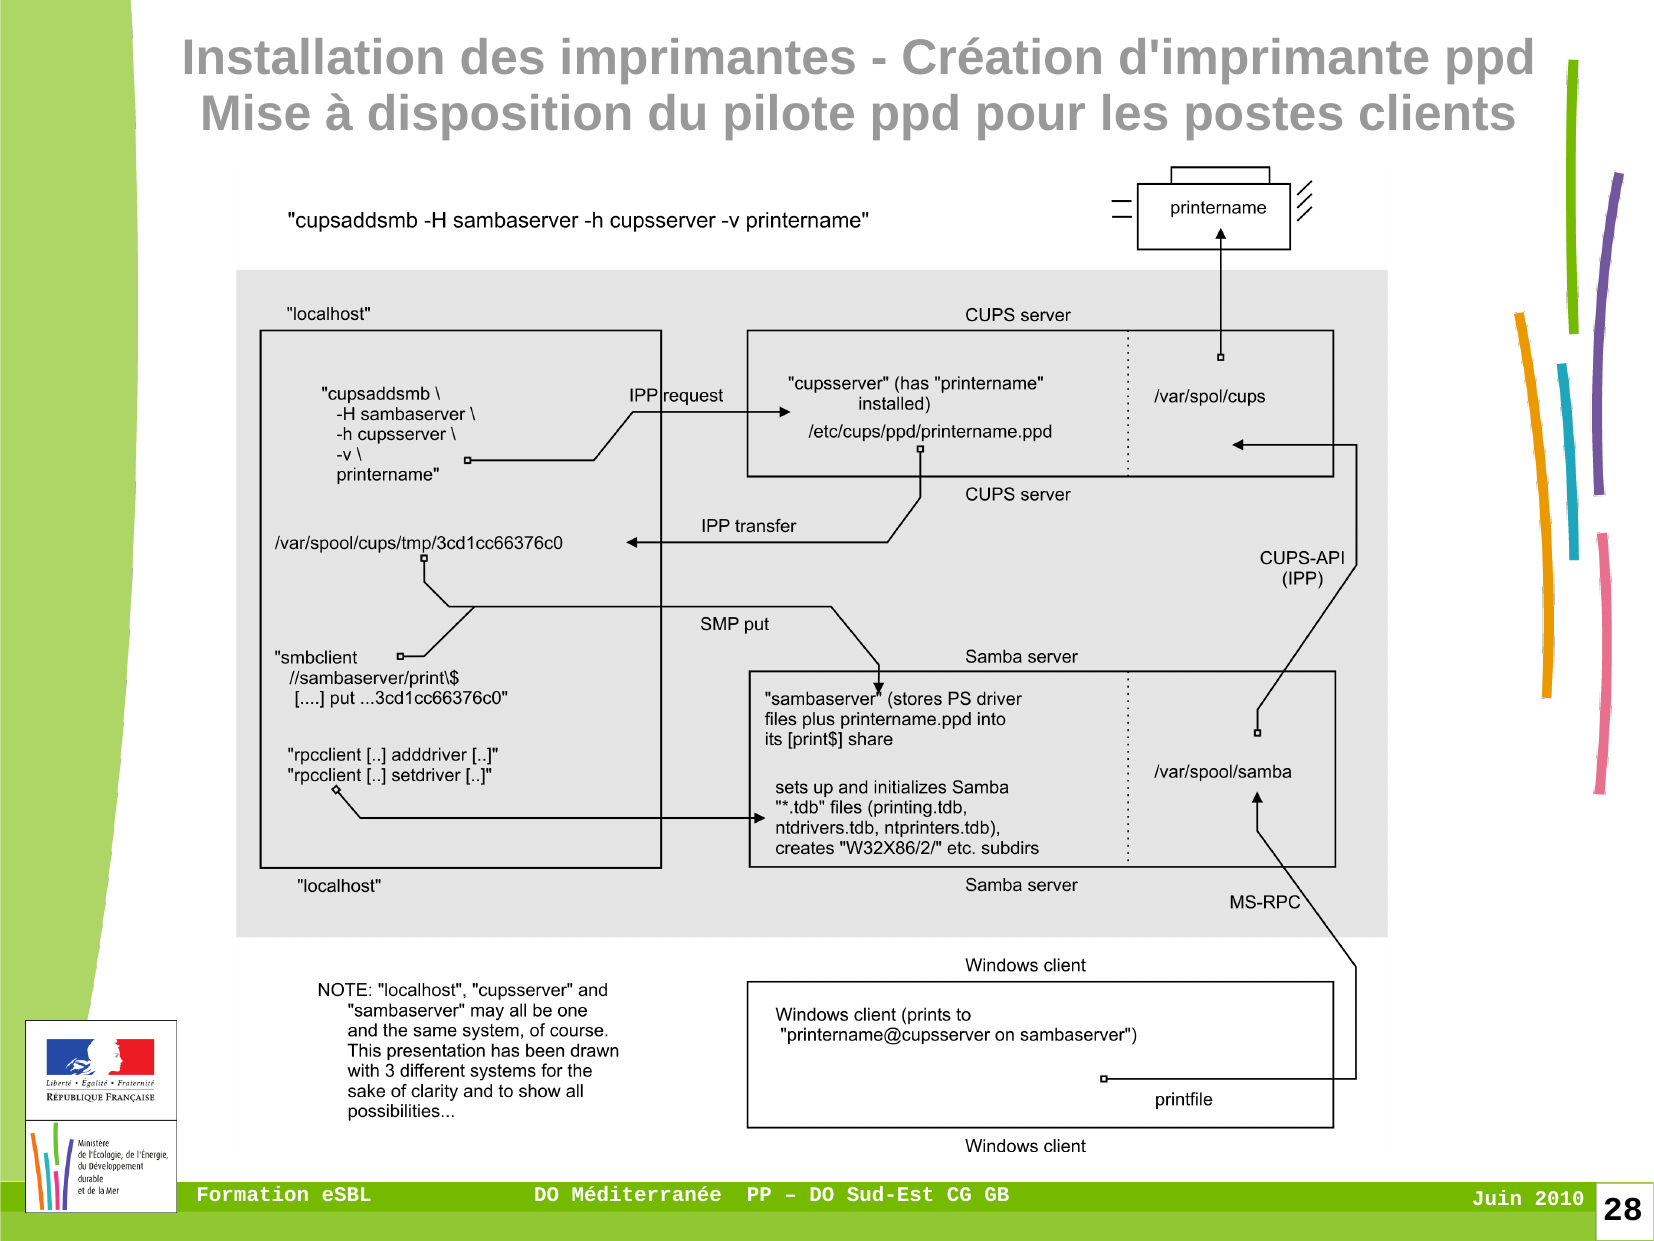

# Installation des imprimantes - Création d'imprimante ppd Mise à disposition du pilote ppd pour les postes clients
28